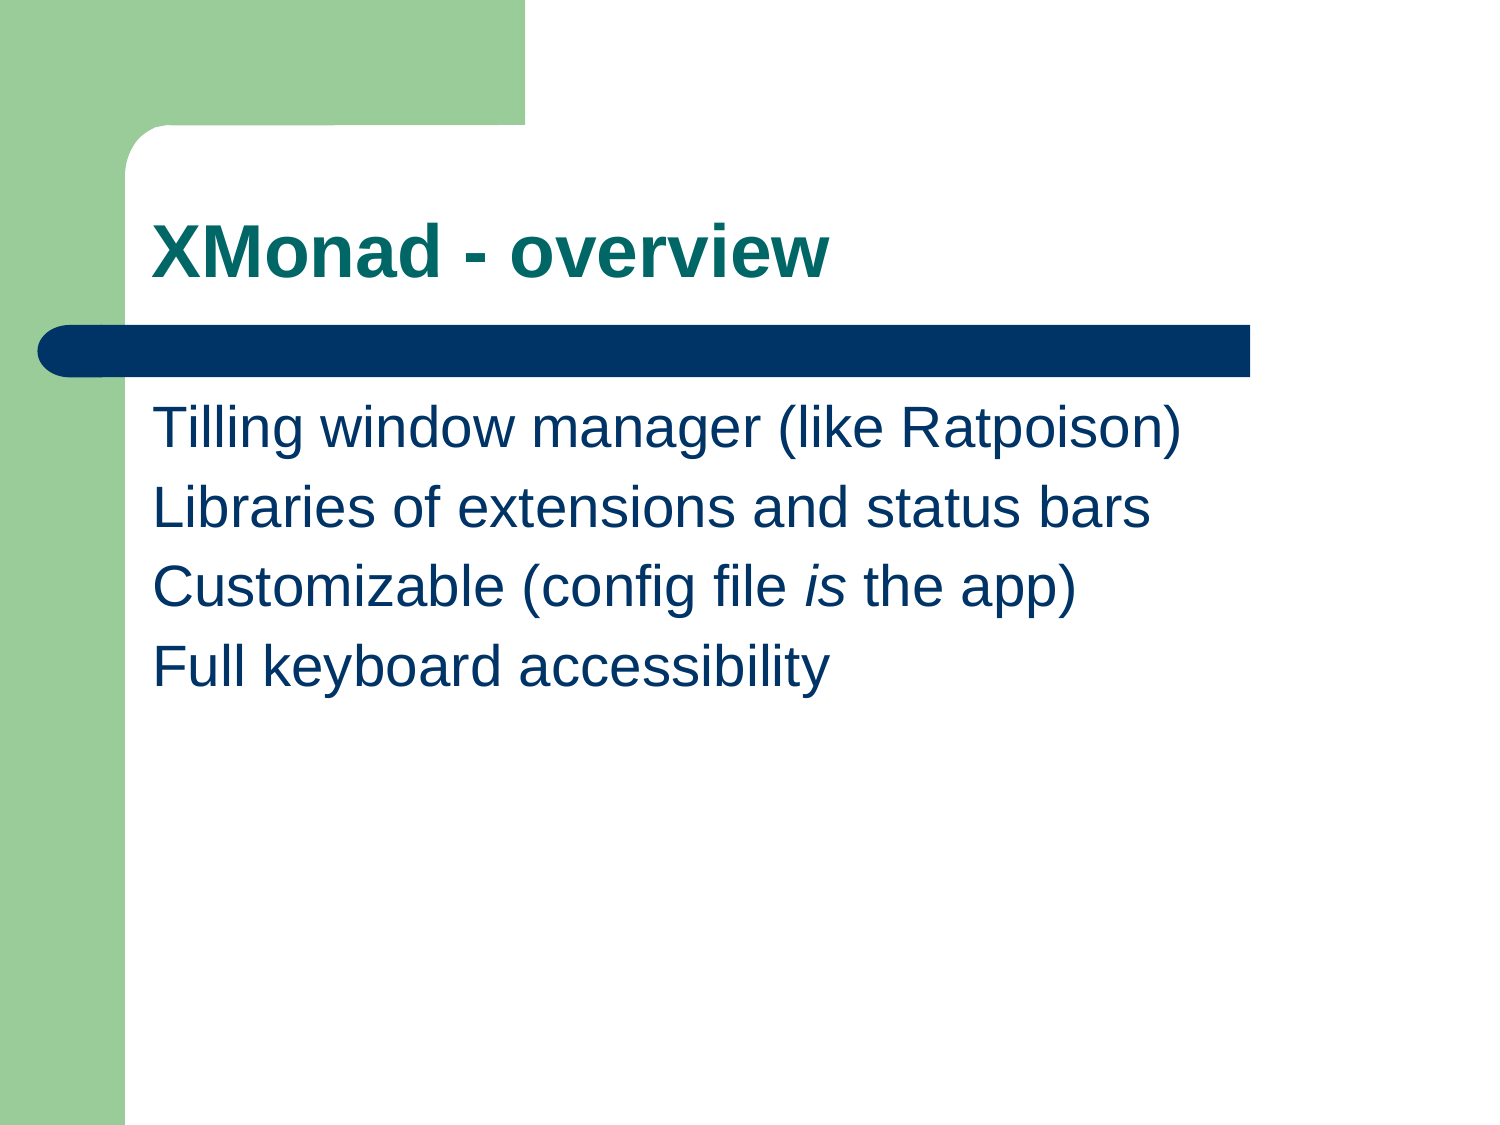

# XMonad - overview
Tilling window manager (like Ratpoison)
Libraries of extensions and status bars
Customizable (config file is the app)
Full keyboard accessibility